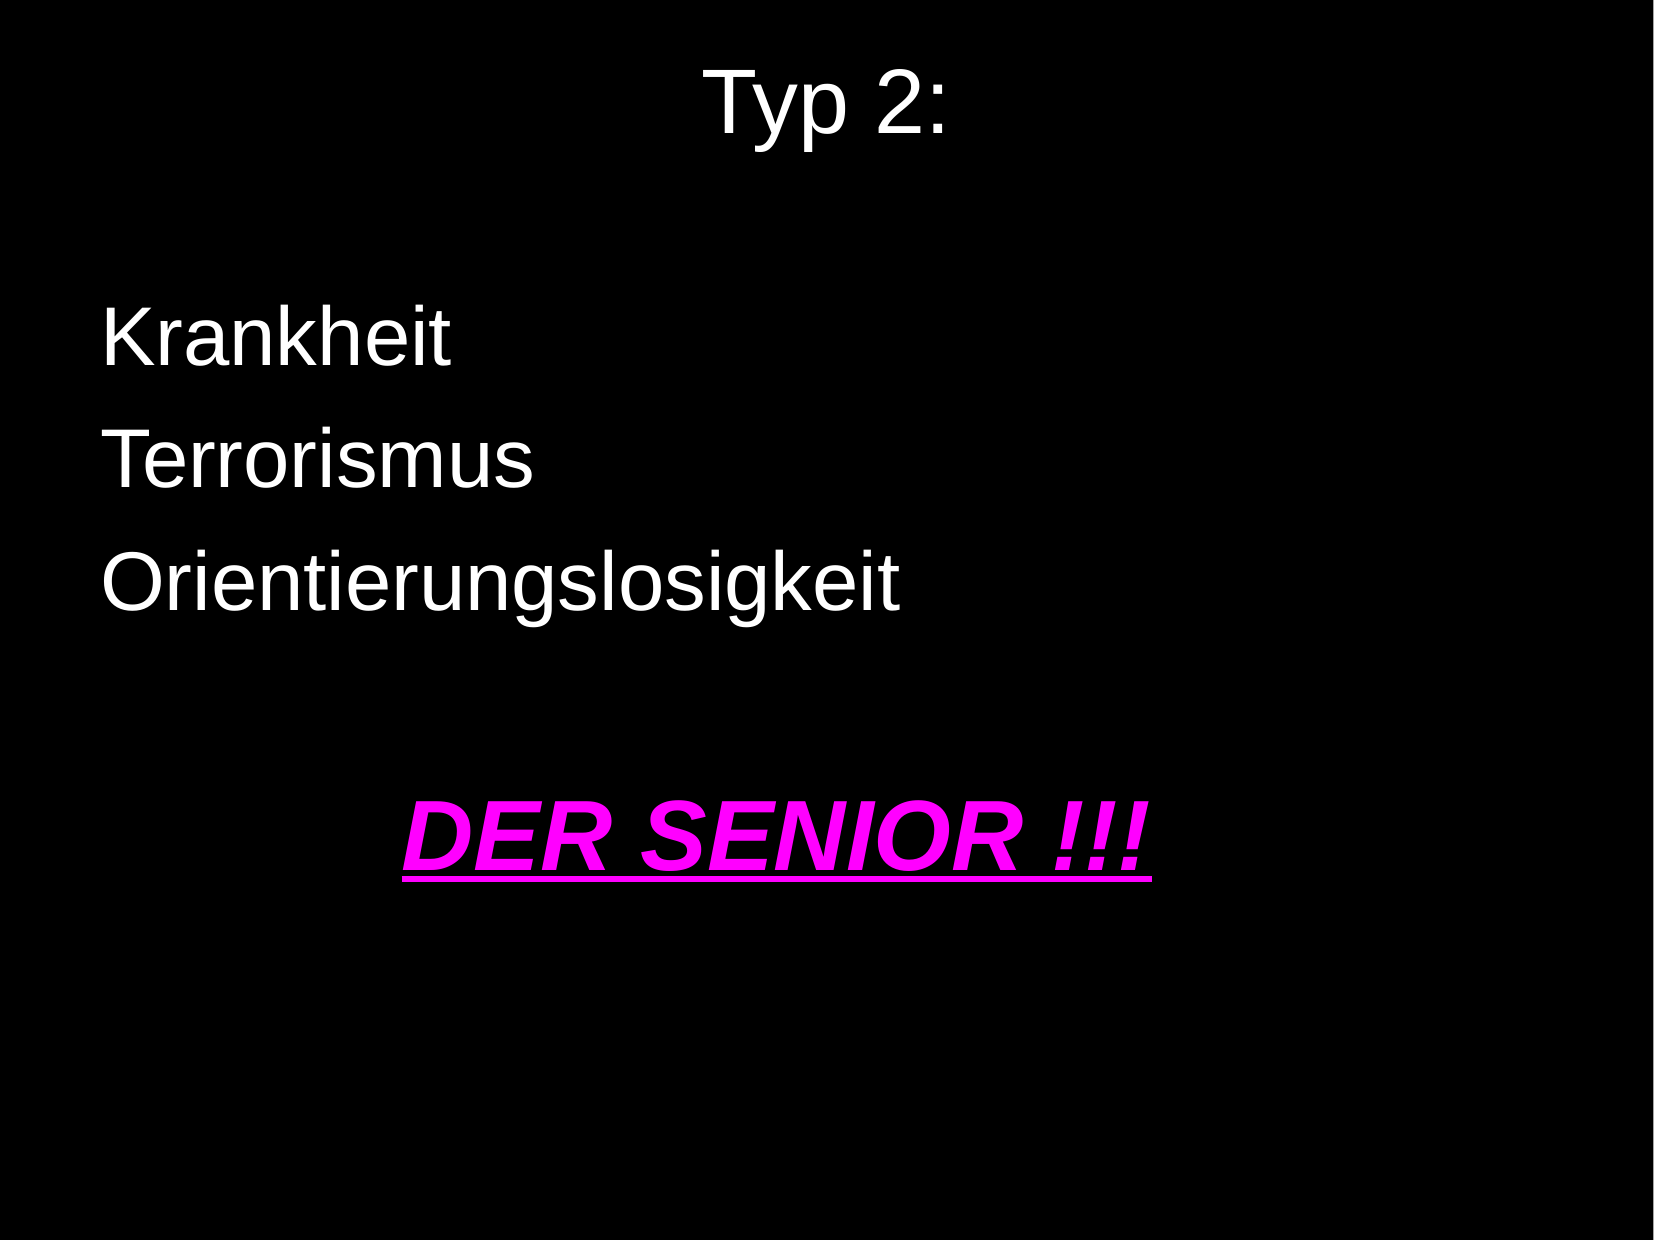

# Typ 2:
Krankheit
Terrorismus
Orientierungslosigkeit
DER SENIOR !!!